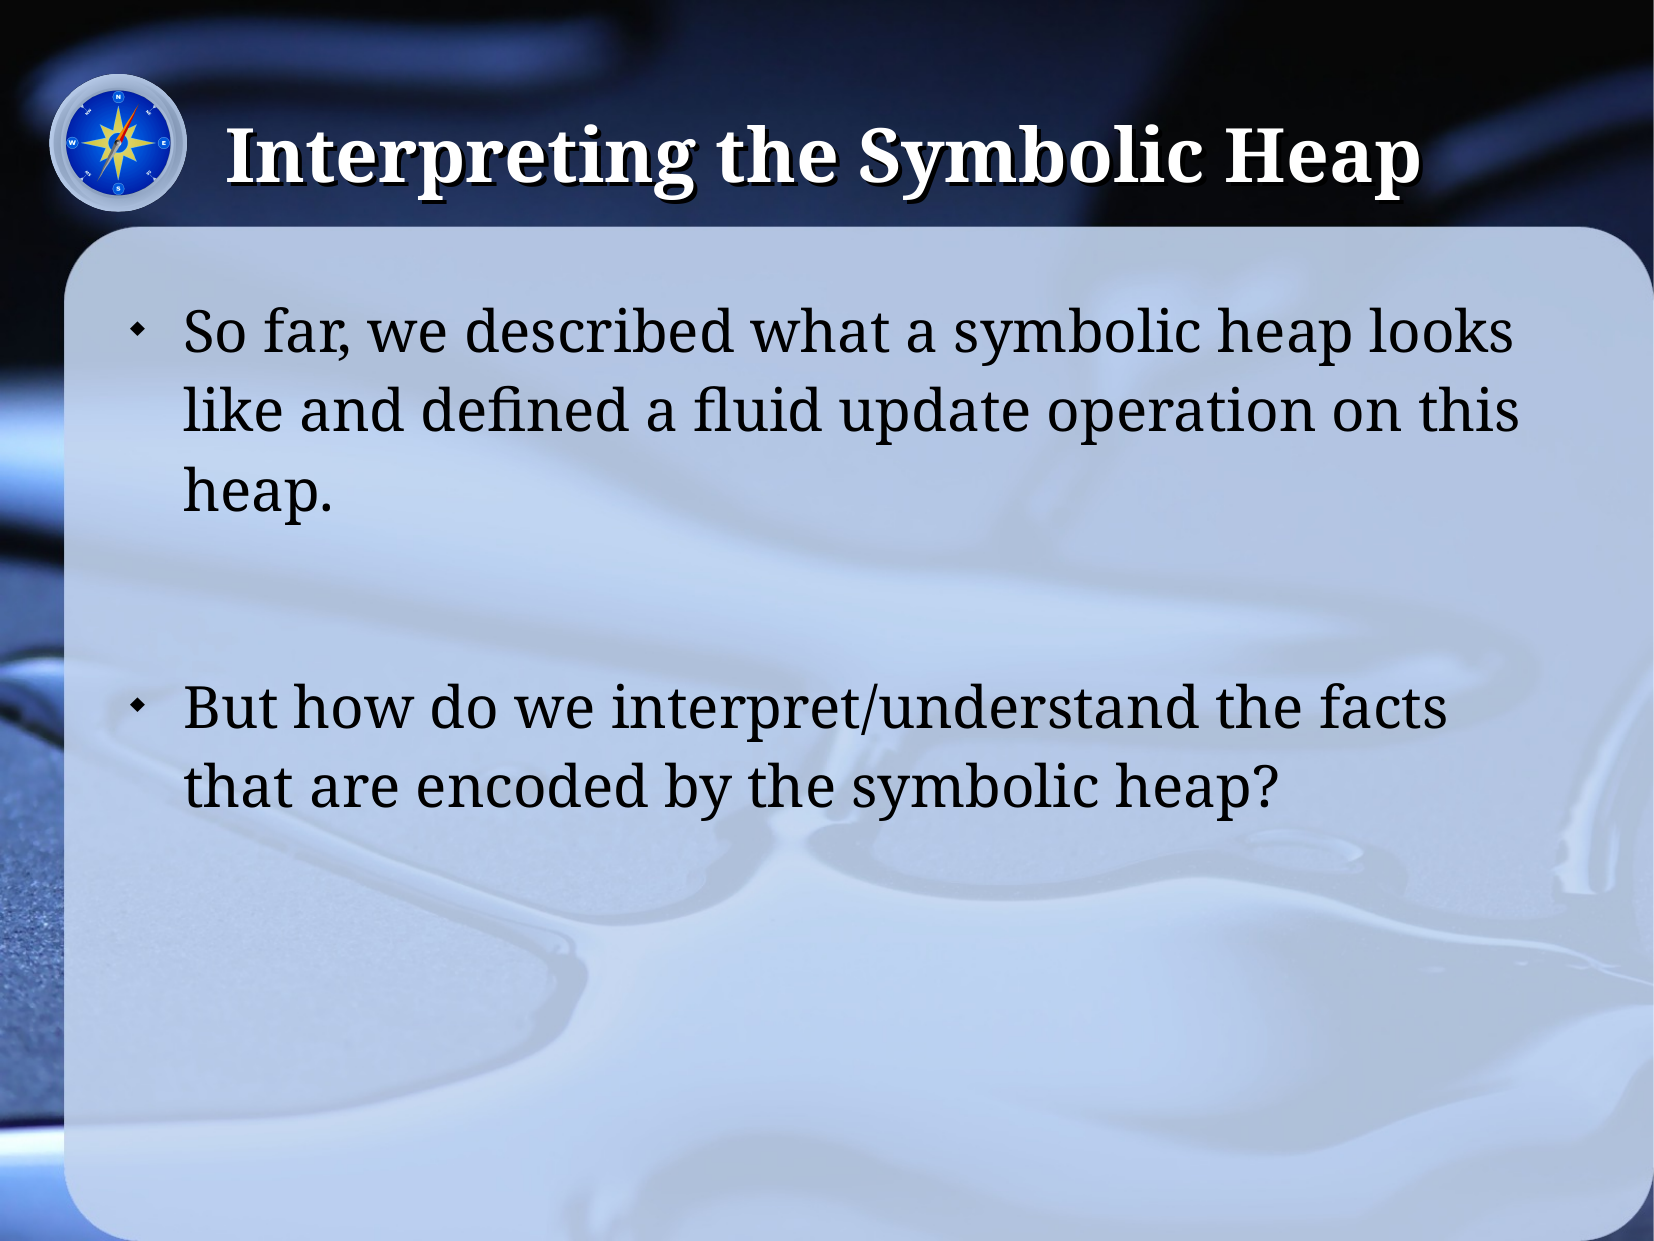

# Interpreting the Symbolic Heap
So far, we described what a symbolic heap looks like and defined a fluid update operation on this heap.
But how do we interpret/understand the facts that are encoded by the symbolic heap?